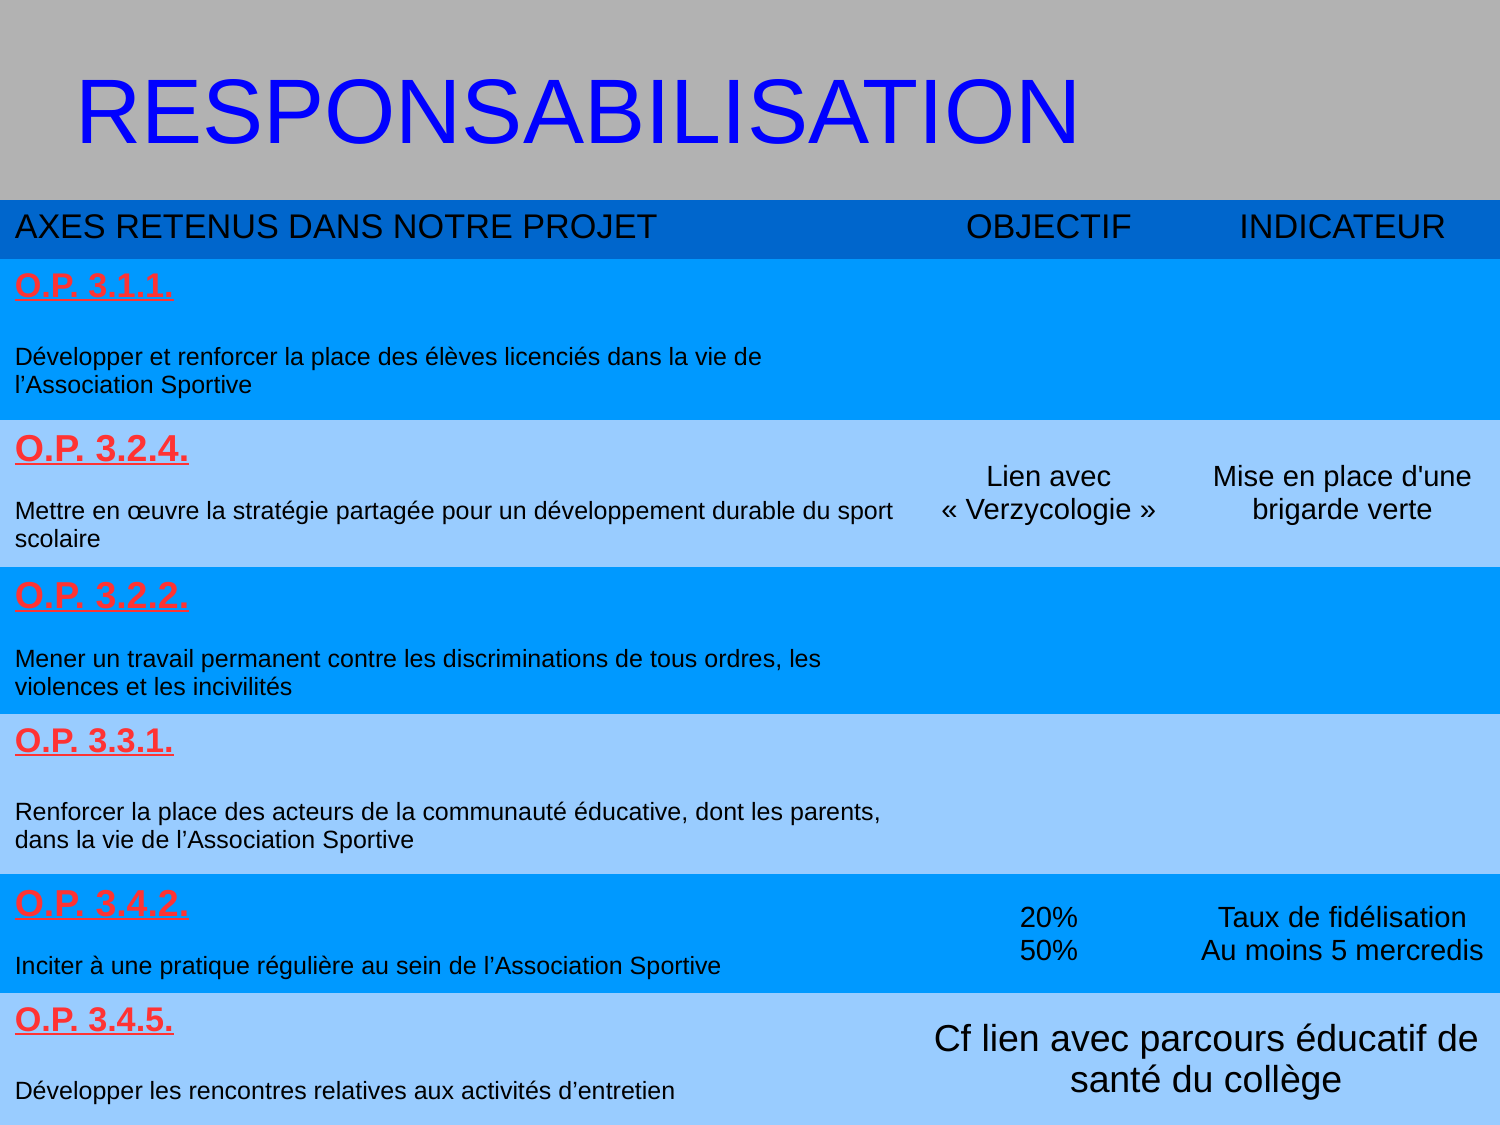

# RESPONSABILISATION
| AXES RETENUS DANS NOTRE PROJET | OBJECTIF | INDICATEUR |
| --- | --- | --- |
| O.P. 3.1.1. Développer et renforcer la place des élèves licenciés dans la vie de l’Association Sportive | | |
| O.P. 3.2.4. Mettre en œuvre la stratégie partagée pour un développement durable du sport scolaire | Lien avec « Verzycologie » | Mise en place d'une brigarde verte |
| O.P. 3.2.2. Mener un travail permanent contre les discriminations de tous ordres, les violences et les incivilités | | |
| O.P. 3.3.1. Renforcer la place des acteurs de la communauté éducative, dont les parents, dans la vie de l’Association Sportive | | |
| O.P. 3.4.2. Inciter à une pratique régulière au sein de l’Association Sportive | 20% 50% | Taux de fidélisation Au moins 5 mercredis |
| O.P. 3.4.5. Développer les rencontres relatives aux activités d’entretien | Cf lien avec parcours éducatif de santé du collège | |